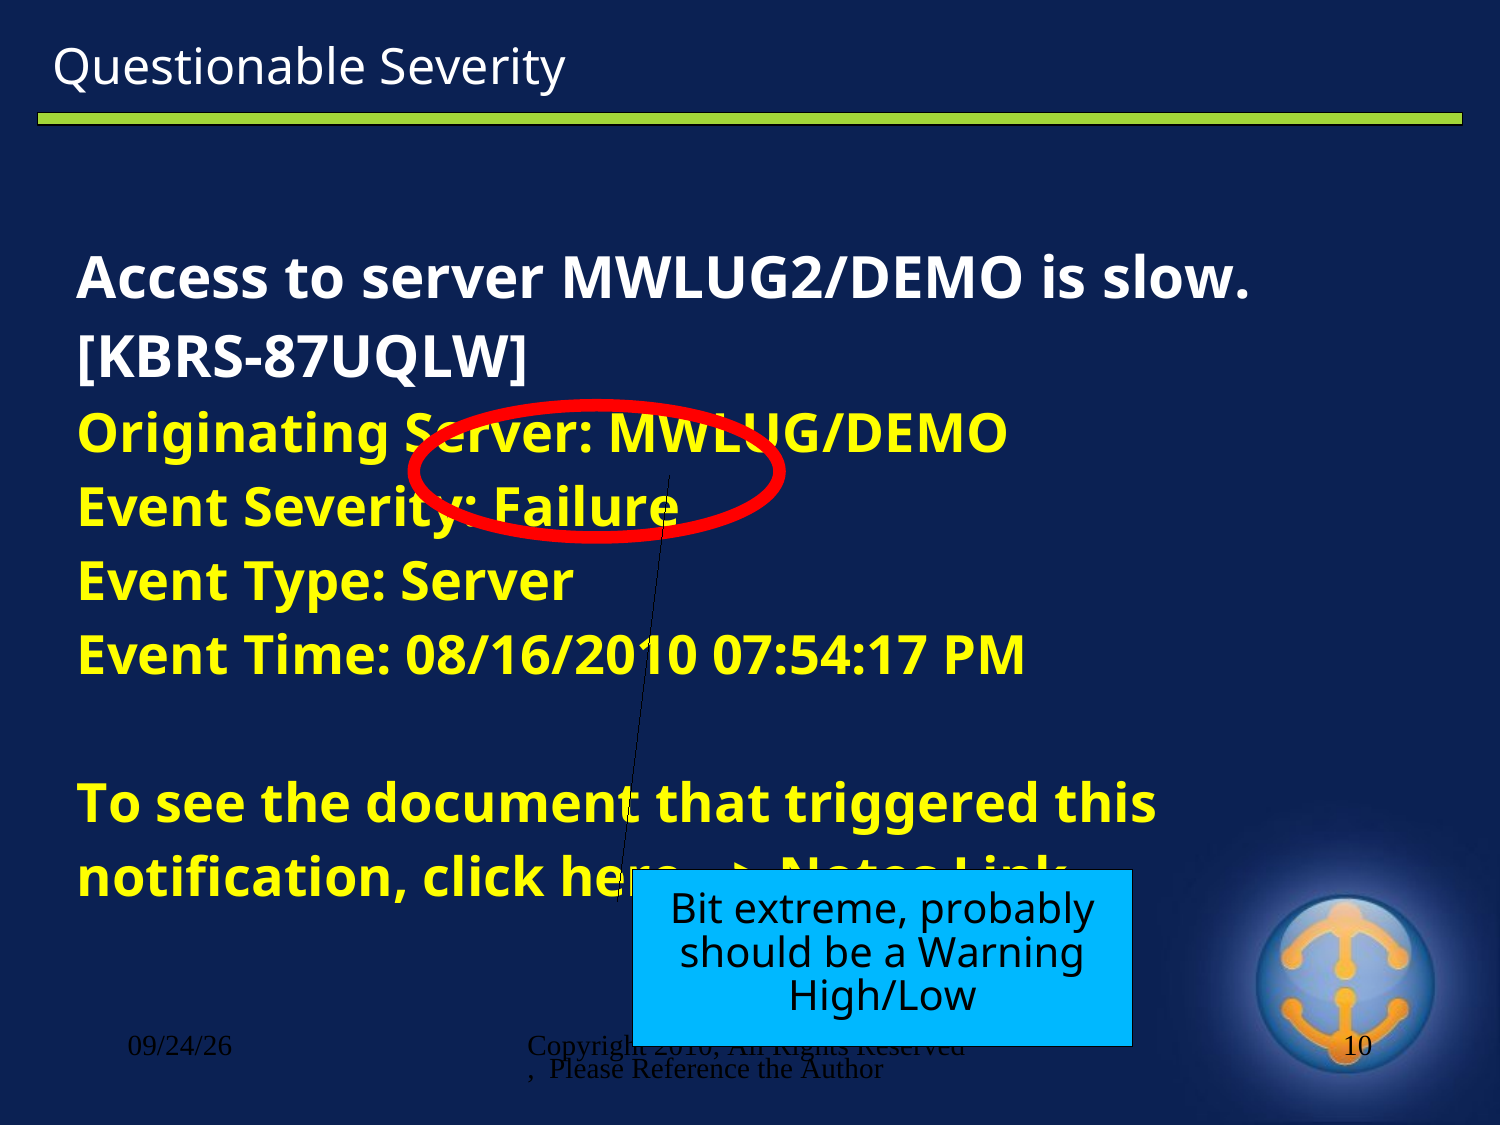

Questionable Severity
Access to server MWLUG2/DEMO is slow. [KBRS-87UQLW]
Originating Server: MWLUG/DEMO
Event Severity: Failure
Event Type: Server
Event Time: 08/16/2010 07:54:17 PM
To see the document that triggered this notification, click here --> Notes Link
Bit extreme, probably should be a Warning High/Low
Copyright 2010, All Rights Reserved, Please Reference the Author
10